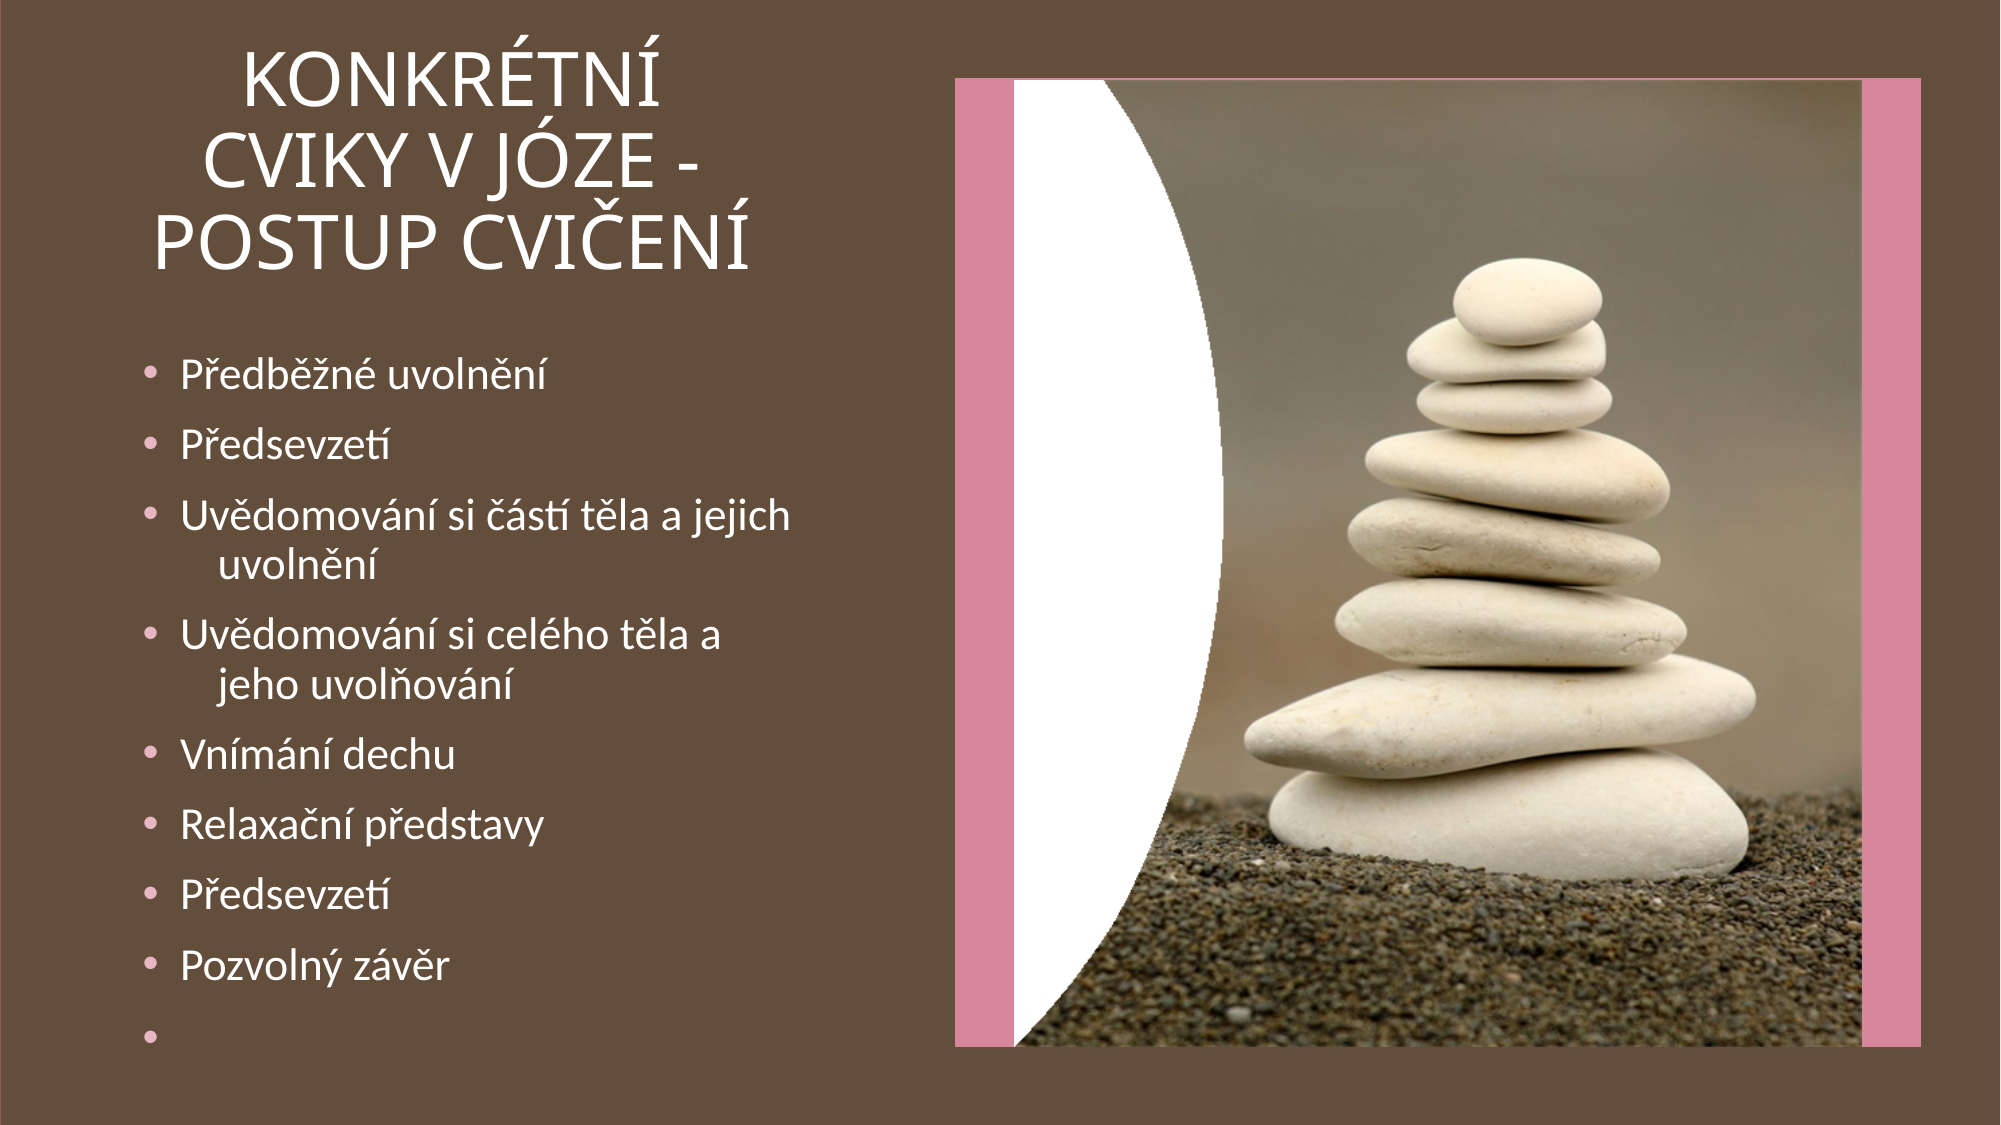

# KONKRÉTNÍ CVIKY V JÓZE - POSTUP CVIČENÍ
Předběžné uvolnění
Předsevzetí
Uvědomování si částí těla a jejich uvolnění
Uvědomování si celého těla a jeho uvolňování
Vnímání dechu
Relaxační představy
Předsevzetí
Pozvolný závěr